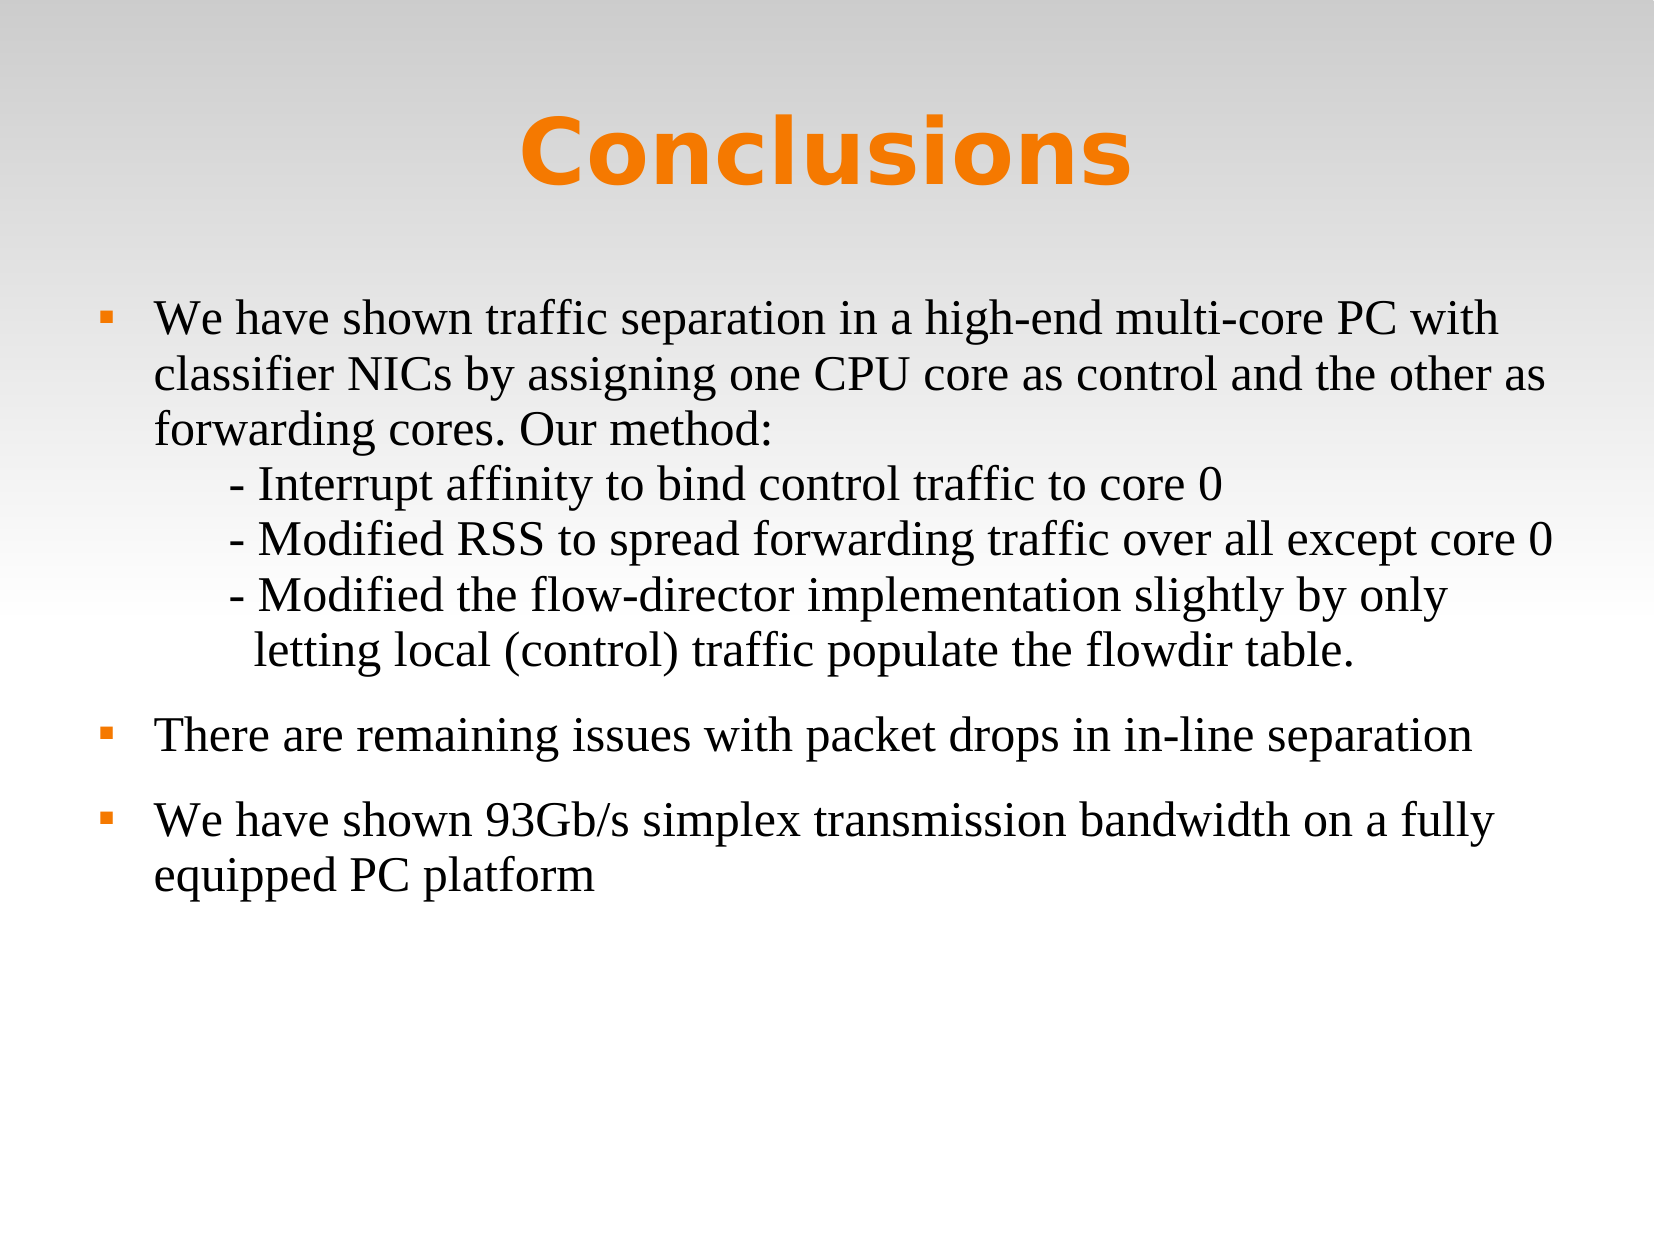

# Conclusions
We have shown traffic separation in a high-end multi-core PC with classifier NICs by assigning one CPU core as control and the other as forwarding cores. Our method:
	- Interrupt affinity to bind control traffic to core 0
	- Modified RSS to spread forwarding traffic over all except core 0
	- Modified the flow-director implementation slightly by only
	 letting local (control) traffic populate the flowdir table.
There are remaining issues with packet drops in in-line separation
We have shown 93Gb/s simplex transmission bandwidth on a fully equipped PC platform